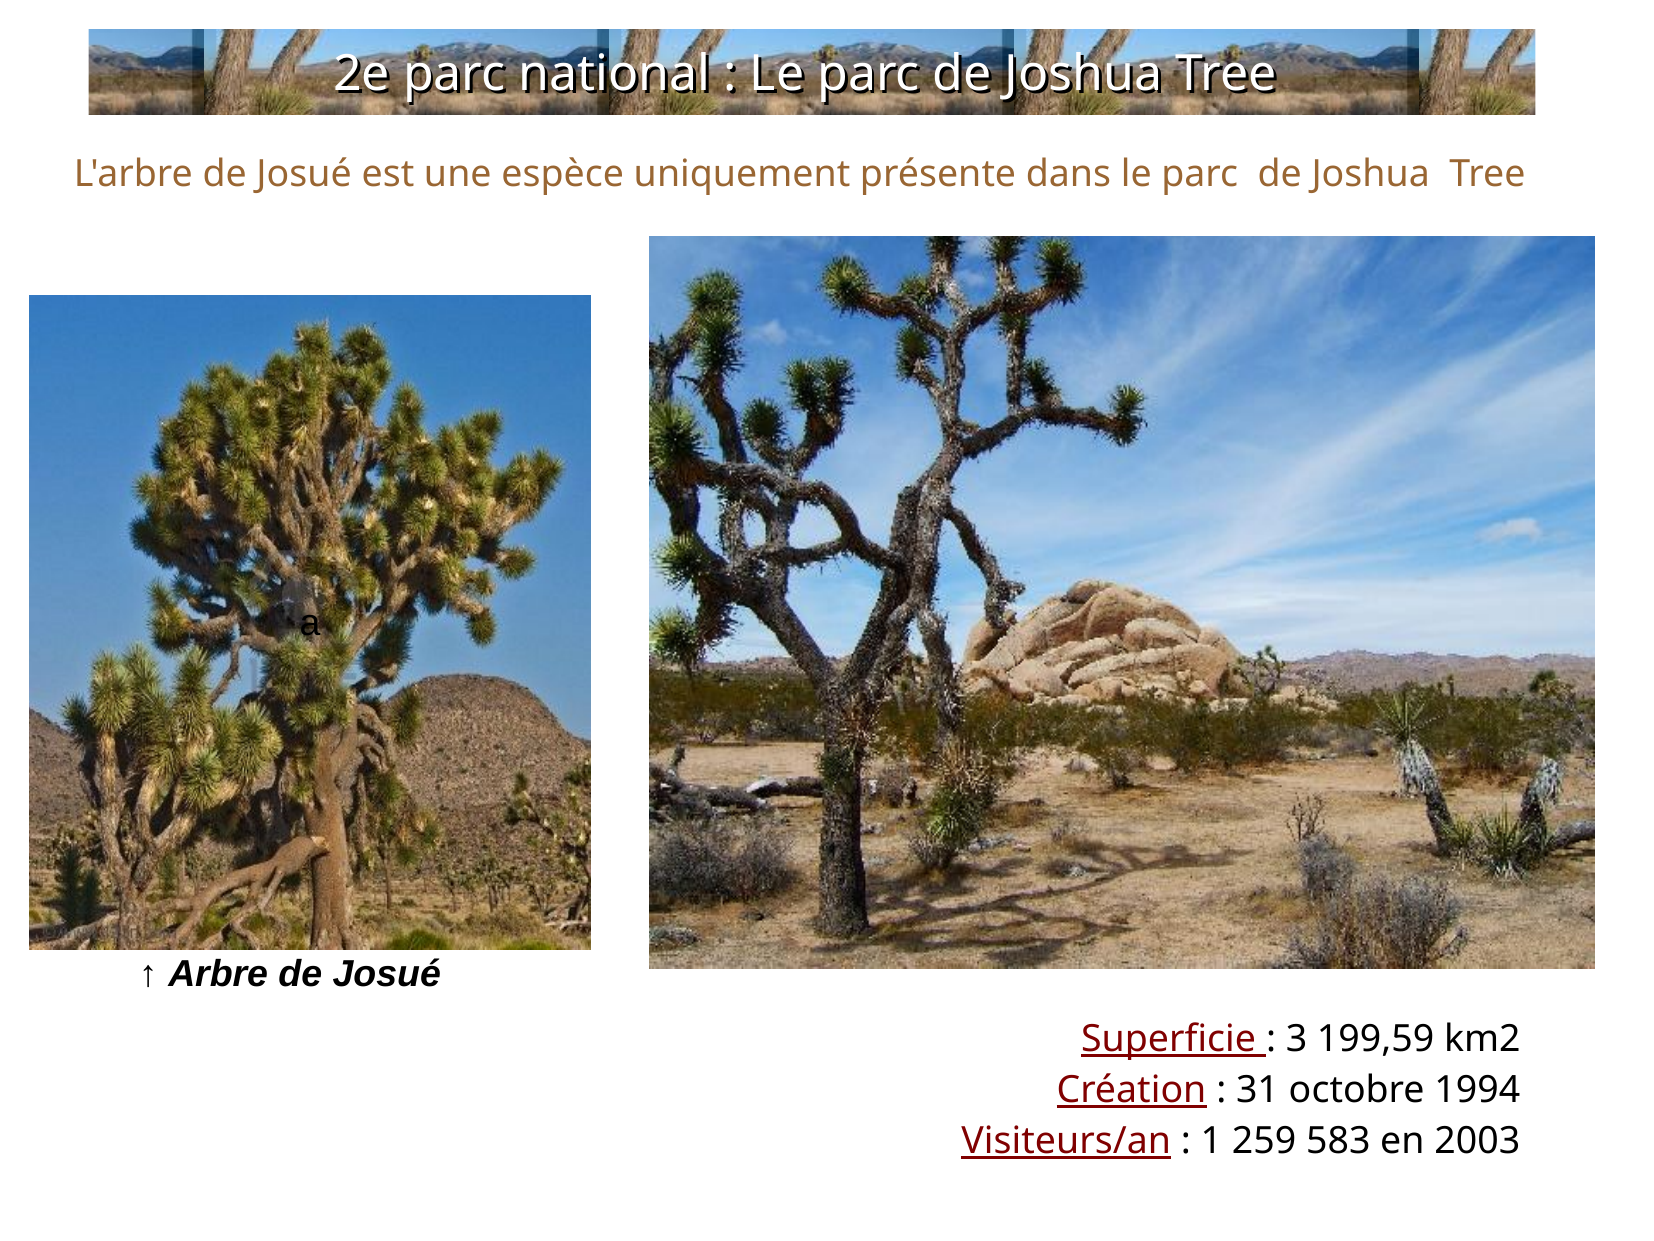

2e parc national : Le parc de Joshua Tree
L'arbre de Josué est une espèce uniquement présente dans le parc de Joshua Tree
a
 ↑ Arbre de Josué
Superficie : 3 199,59 km2
Création : 31 octobre 1994
Visiteurs/an : 1 259 583 en 2003